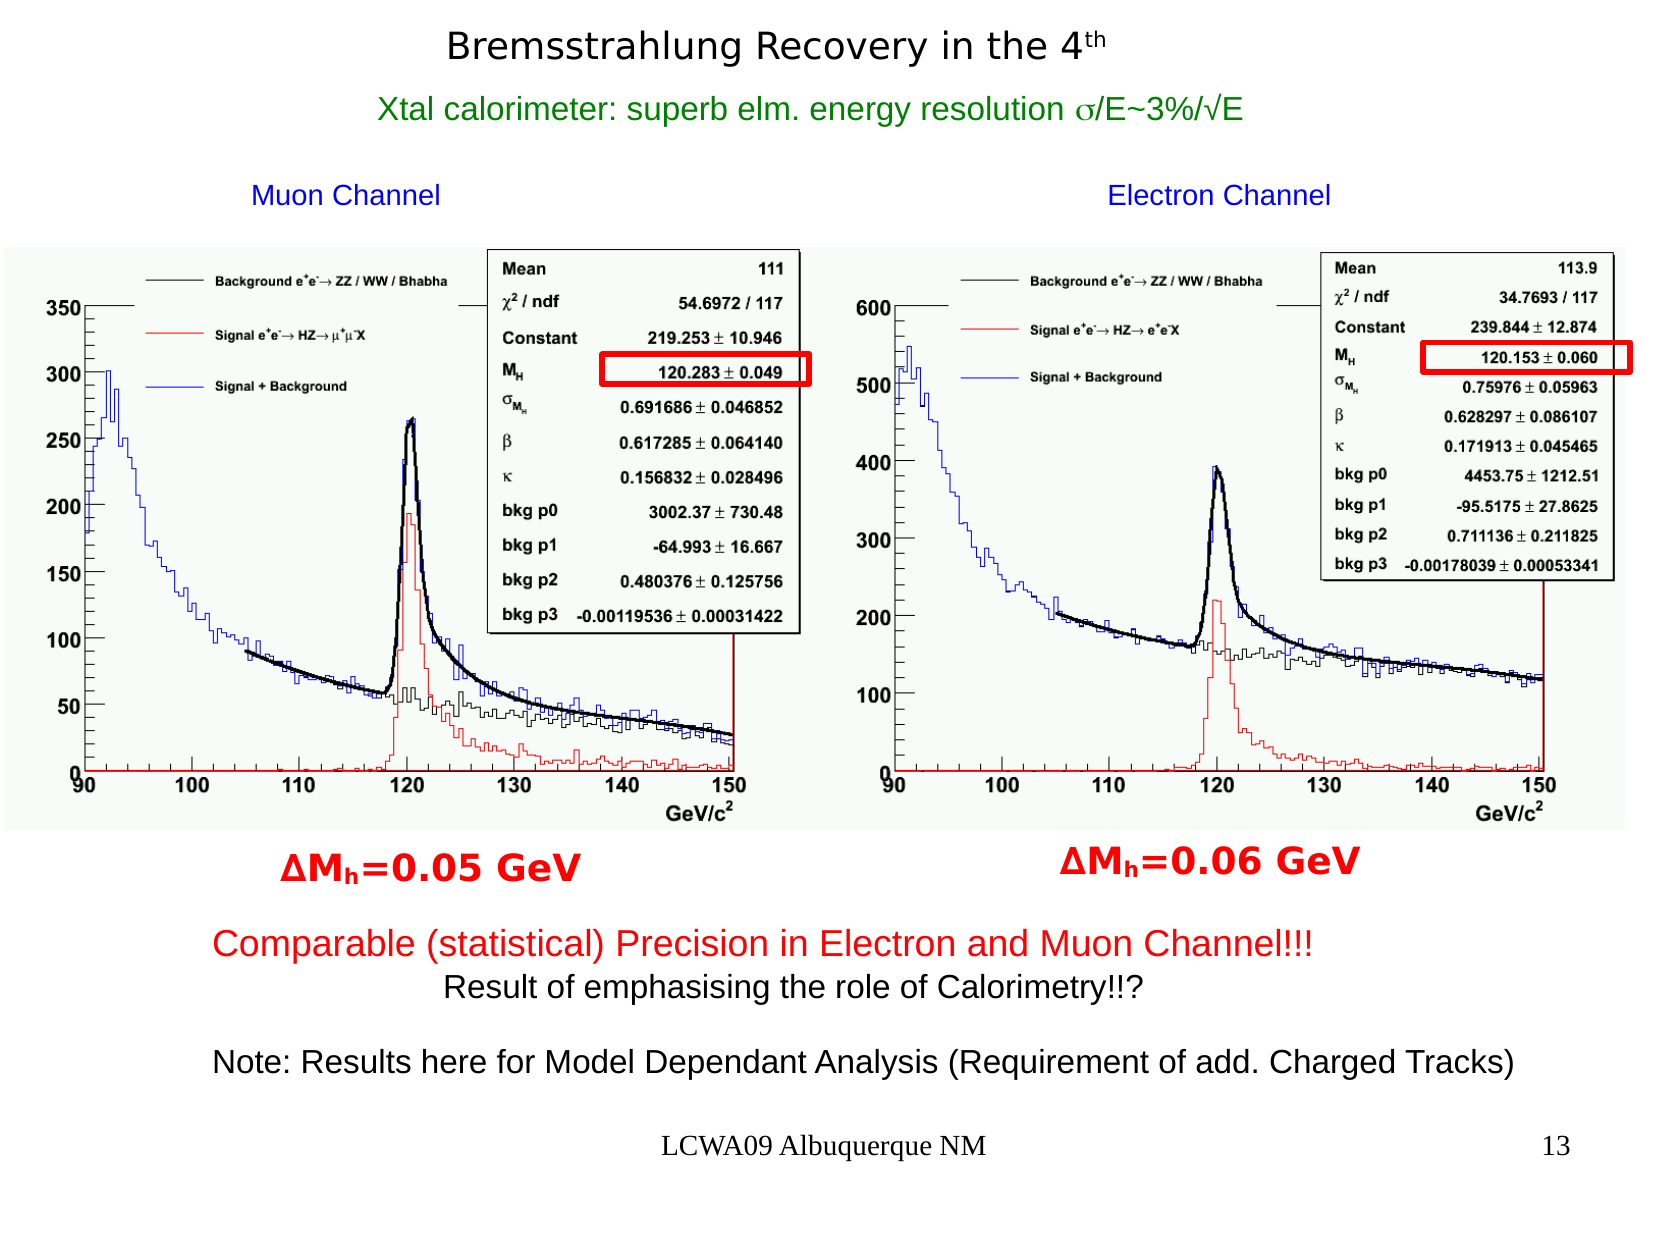

Bremsstrahlung Recovery in the 4th
Xtal calorimeter: superb elm. energy resolution σ/E~3%/√E
Muon Channel
Electron Channel
∆Mh=0.06 GeV
∆Mh=0.05 GeV
Comparable (statistical) Precision in Electron and Muon Channel!!!
 Result of emphasising the role of Calorimetry!!?
Note: Results here for Model Dependant Analysis (Requirement of add. Charged Tracks)
LCWA09 albuquerque NM
13